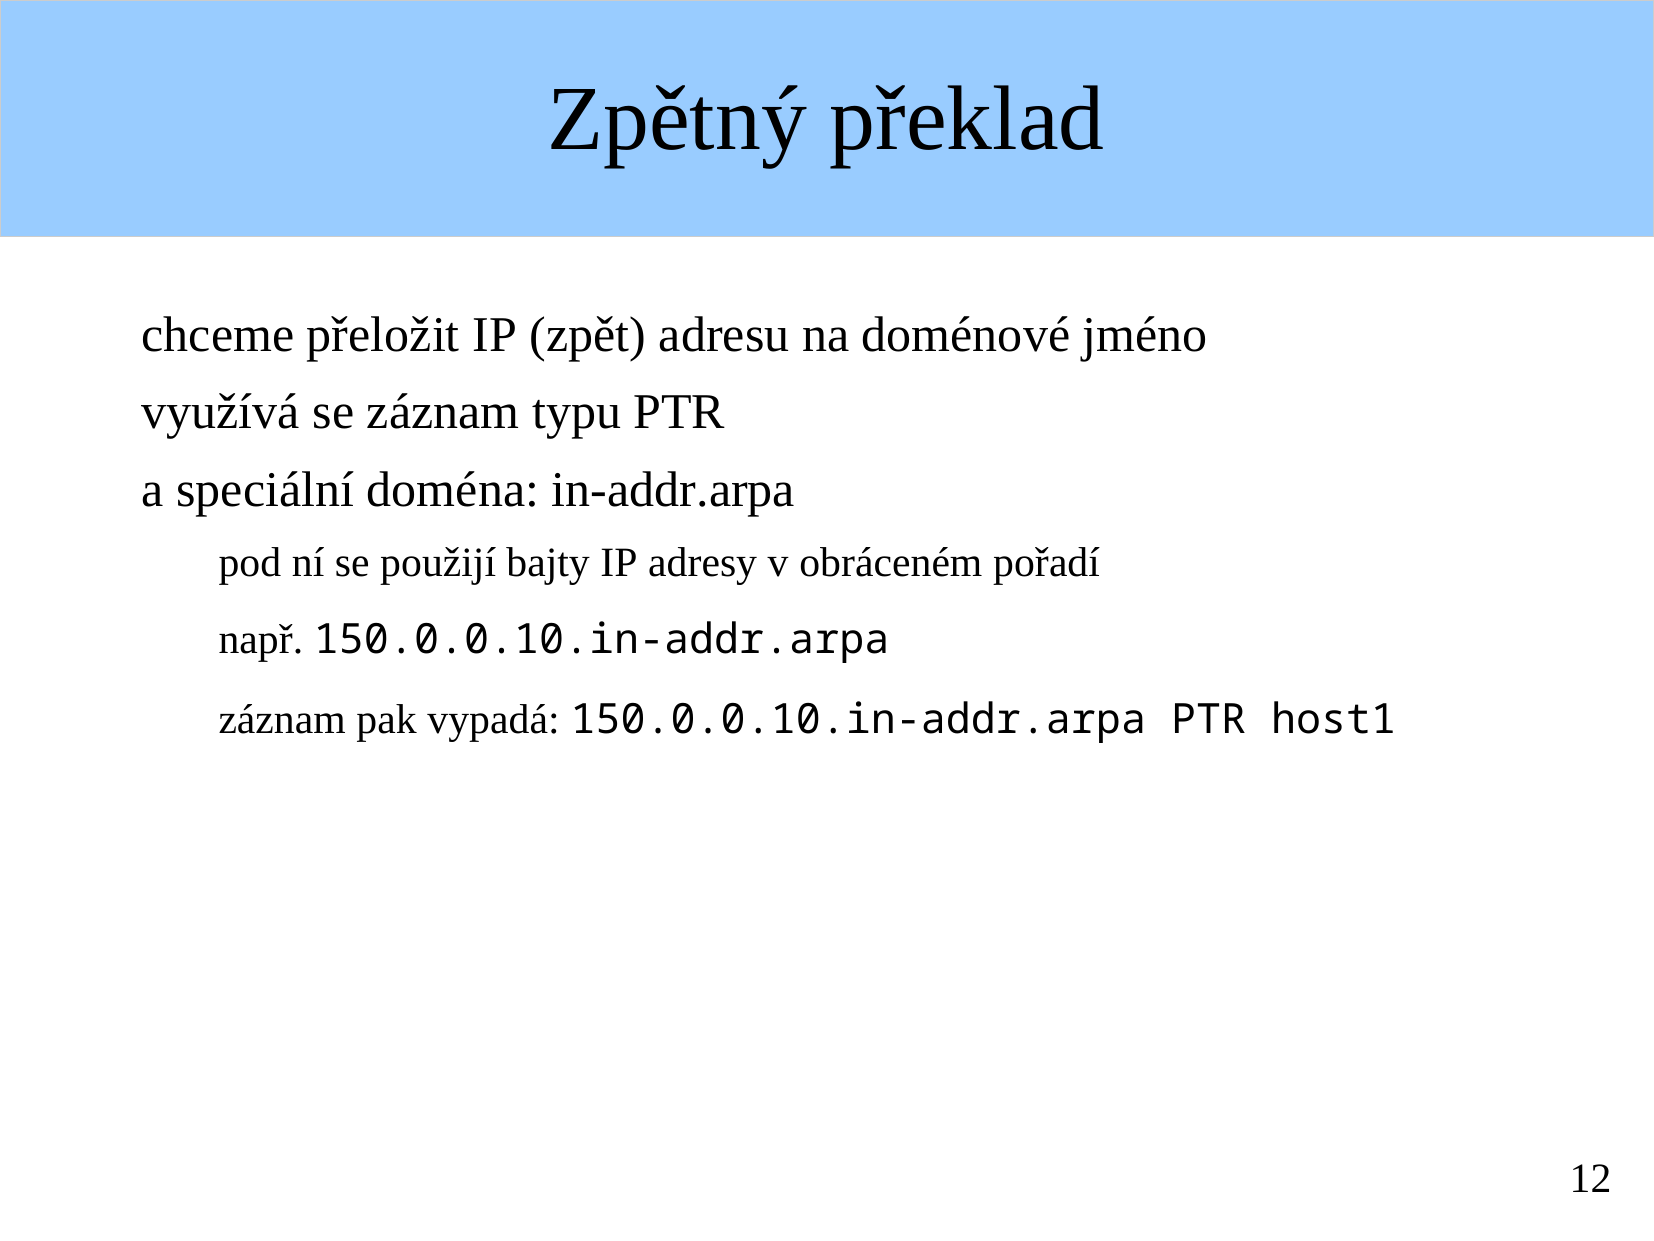

# Zpětný překlad
chceme přeložit IP (zpět) adresu na doménové jméno
využívá se záznam typu PTR
a speciální doména: in-addr.arpa
pod ní se použijí bajty IP adresy v obráceném pořadí
např. 150.0.0.10.in-addr.arpa
záznam pak vypadá: 150.0.0.10.in-addr.arpa PTR host1